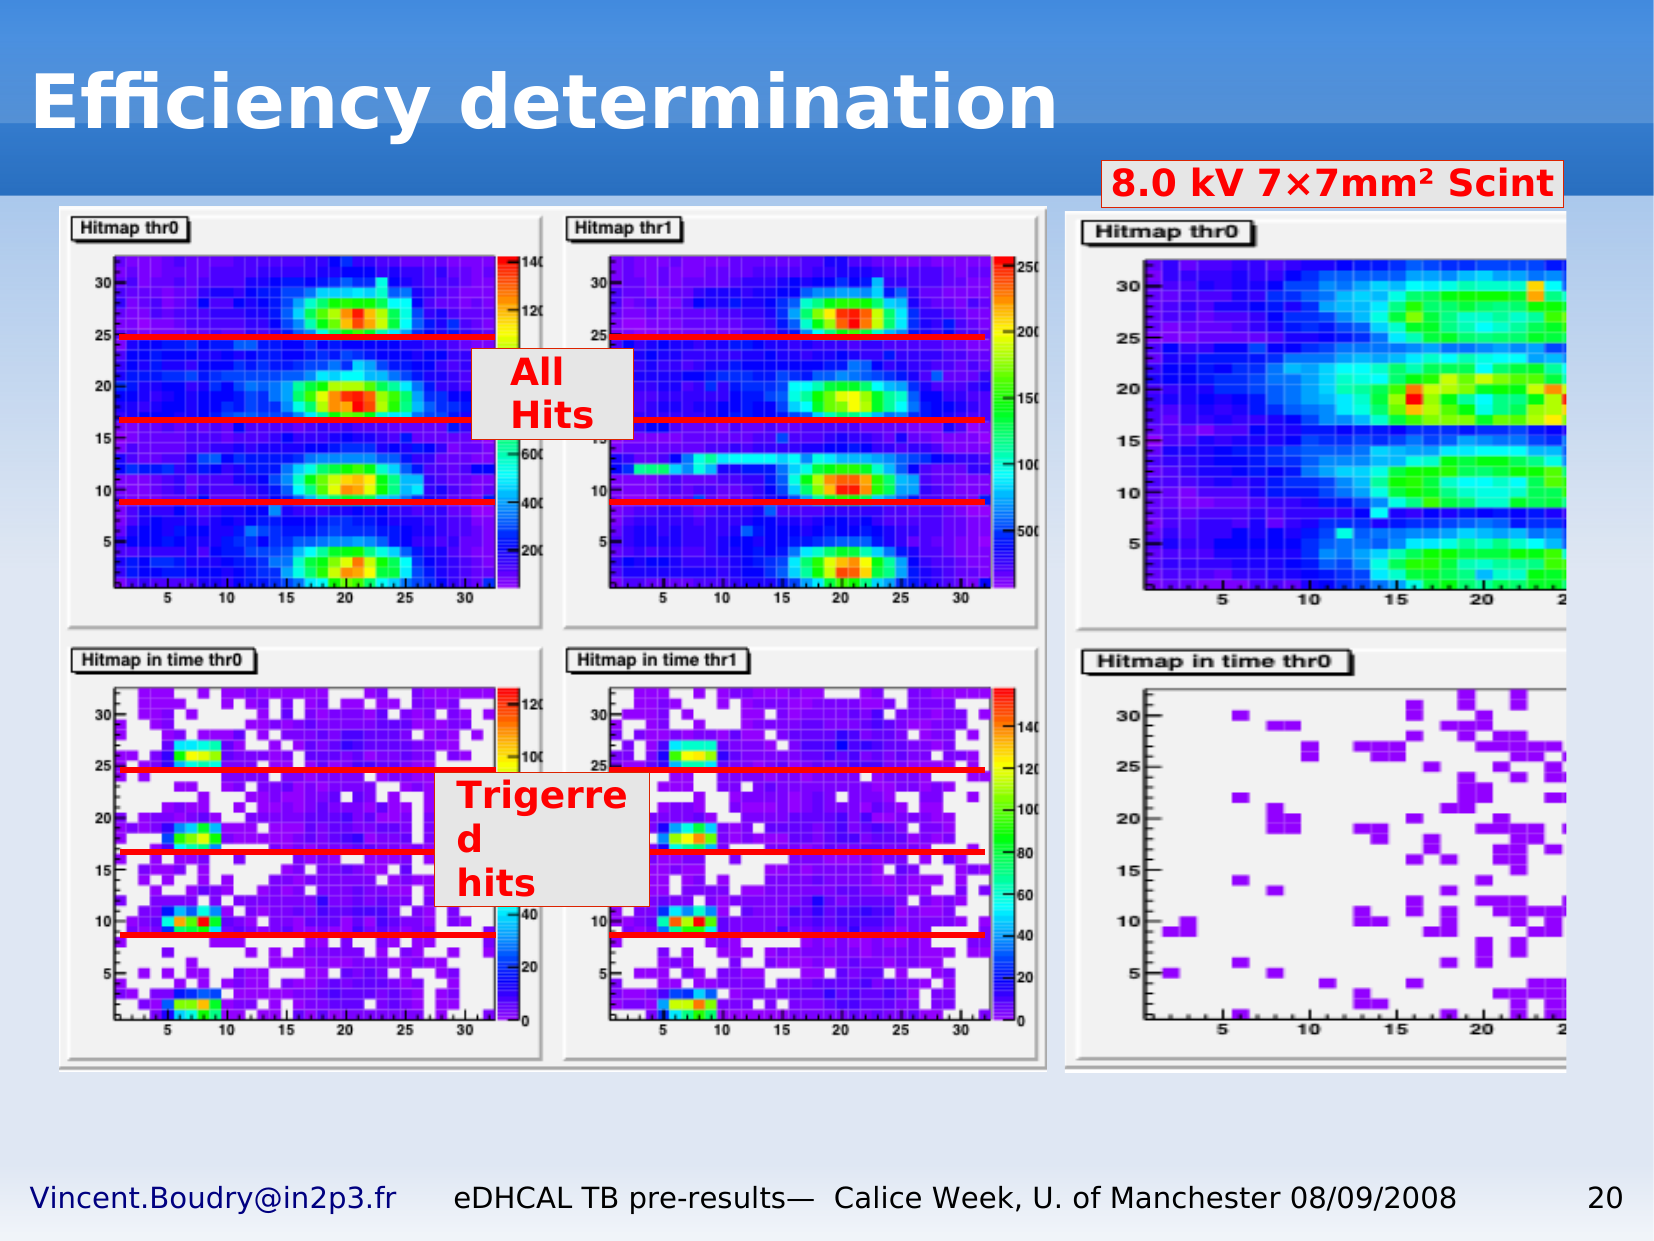

# Efficiency determination
8.0 kV 7×7mm² Scint
All Hits
Trigerred
hits
eDHCAL TB pre-results— Calice Week, U. of Manchester 08/09/2008
20